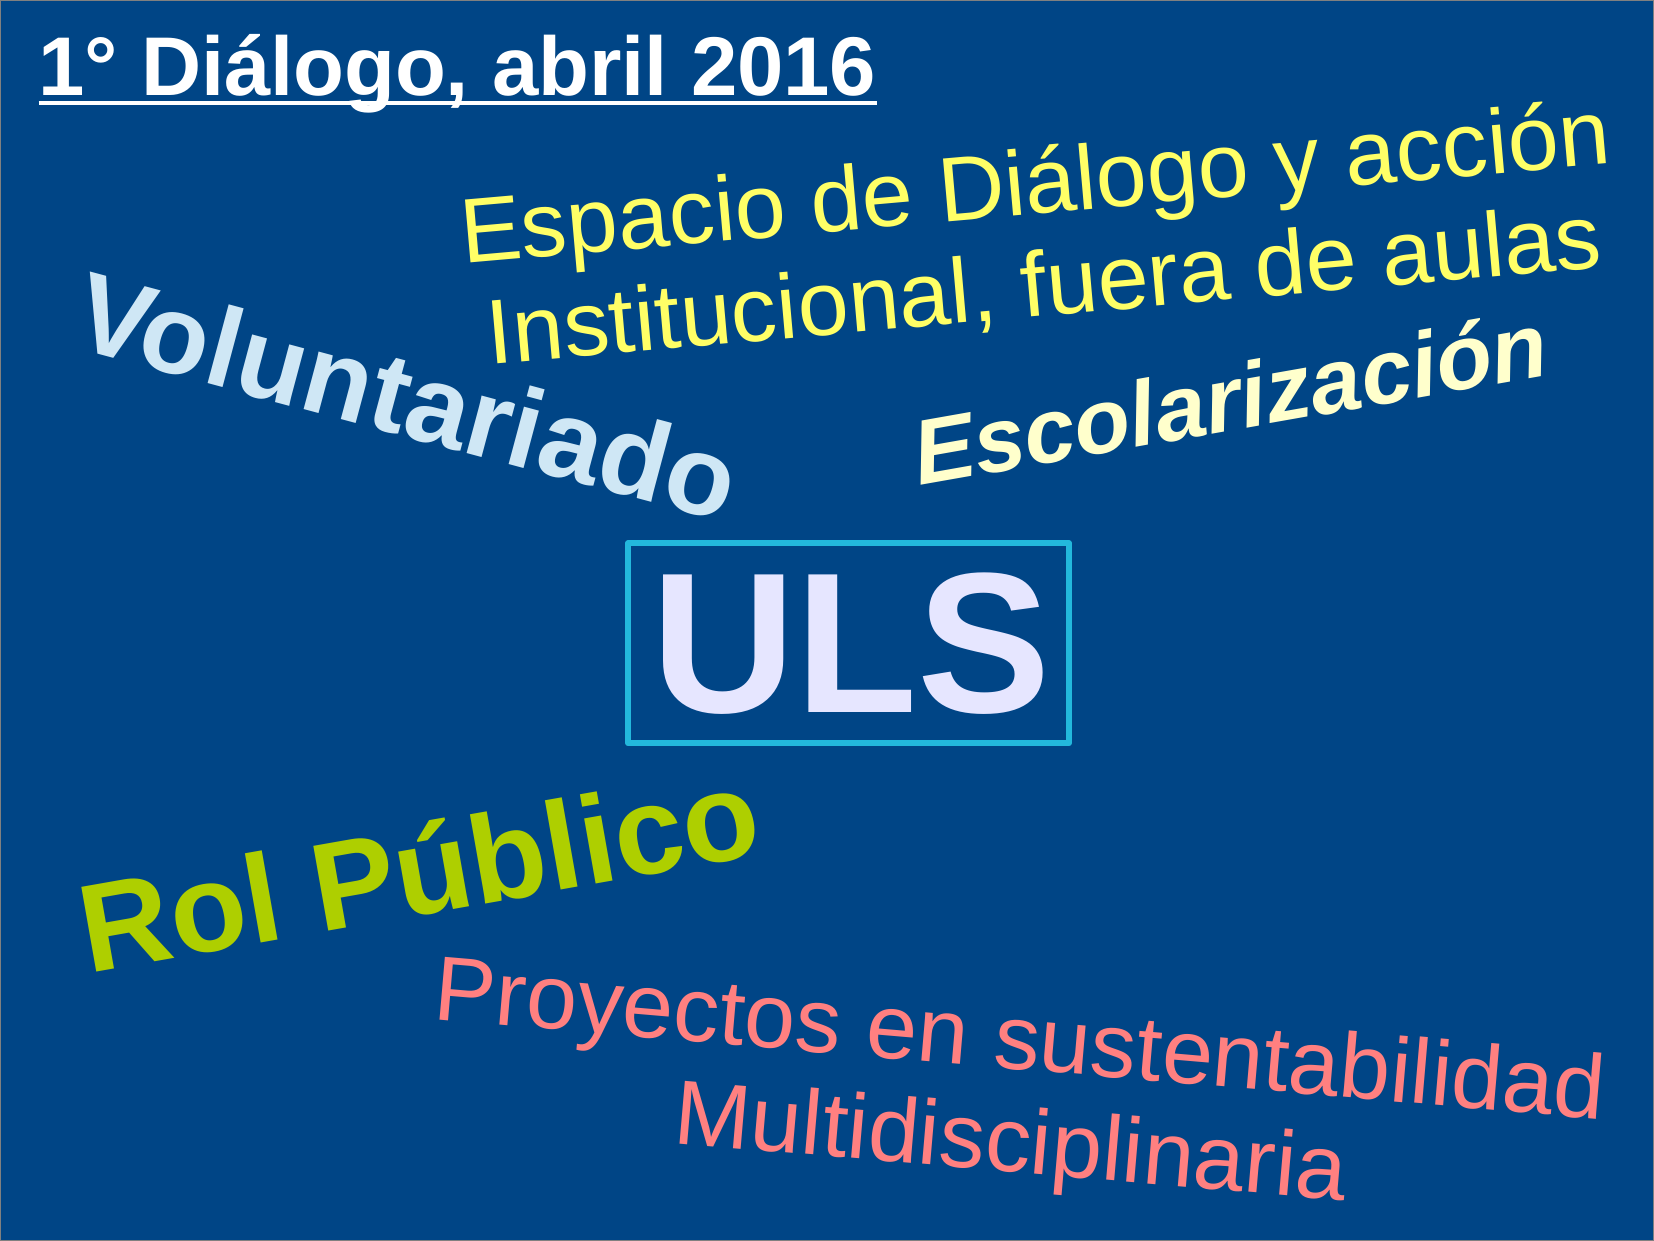

1° Diálogo, abril 2016
Espacio de Diálogo y acción Institucional, fuera de aulas
Voluntariado
Escolarización
ULS
# Rol Público
Proyectos en sustentabilidad Multidisciplinaria